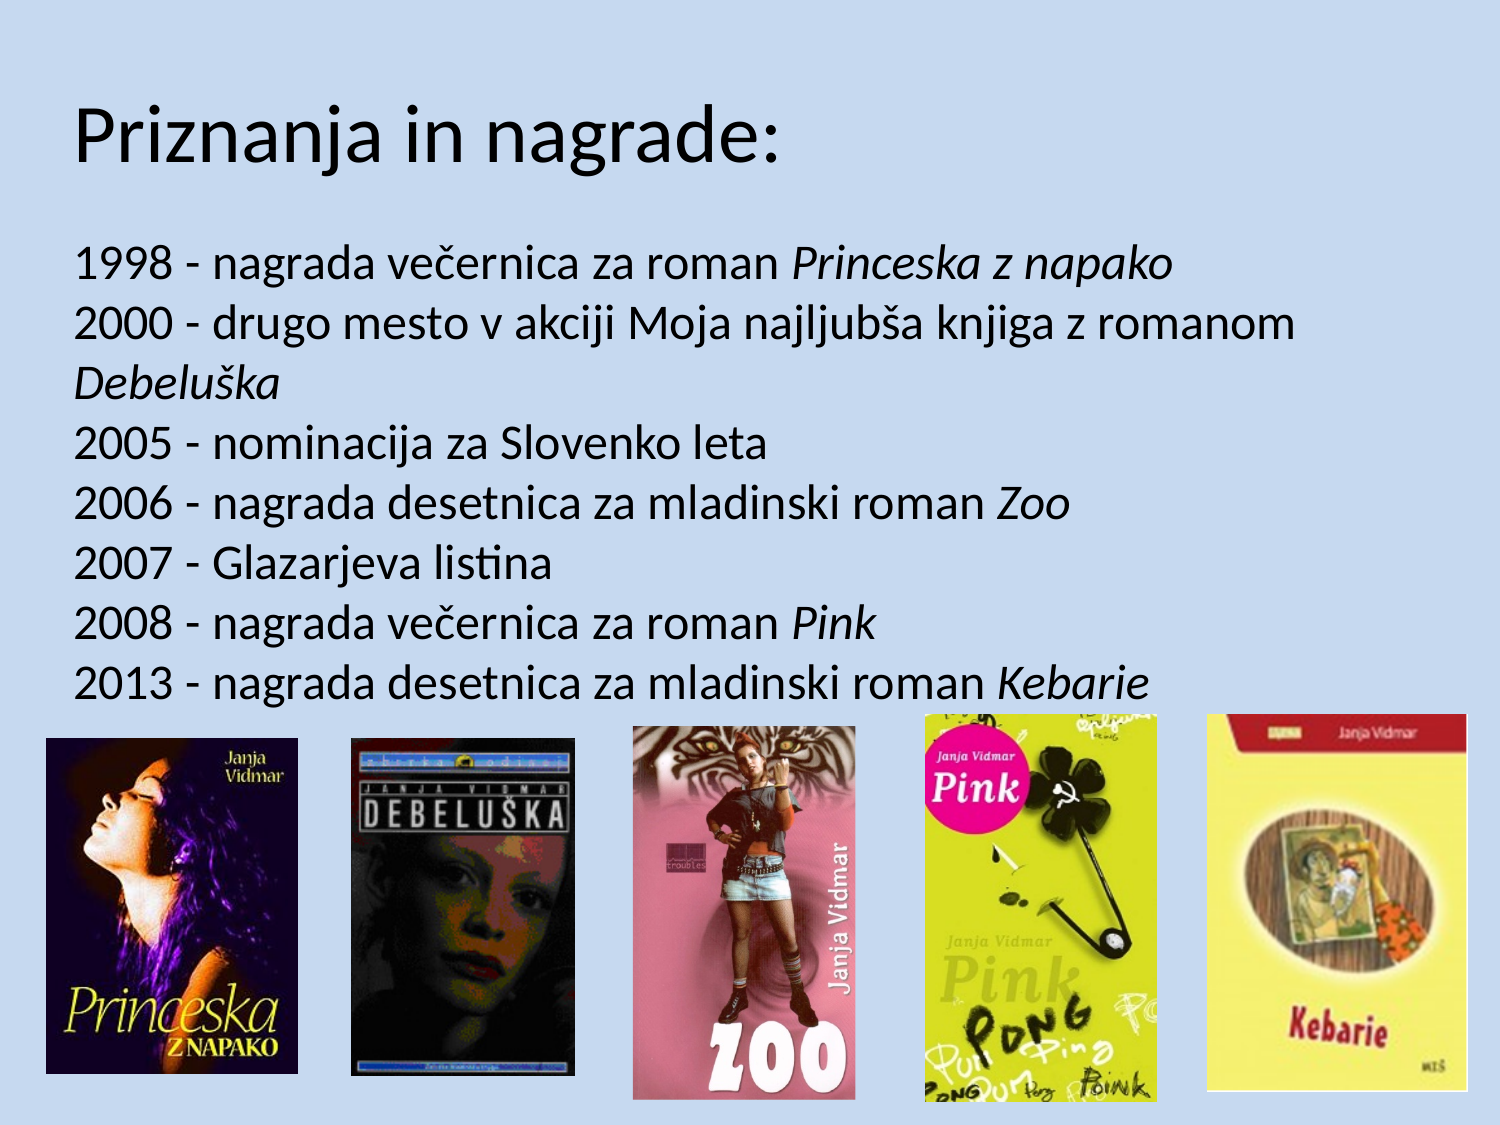

# Priznanja in nagrade:
1998 - nagrada večernica za roman Princeska z napako
2000 - drugo mesto v akciji Moja najljubša knjiga z romanom Debeluška
2005 - nominacija za Slovenko leta
2006 - nagrada desetnica za mladinski roman Zoo
2007 - Glazarjeva listina
2008 - nagrada večernica za roman Pink
2013 - nagrada desetnica za mladinski roman Kebarie